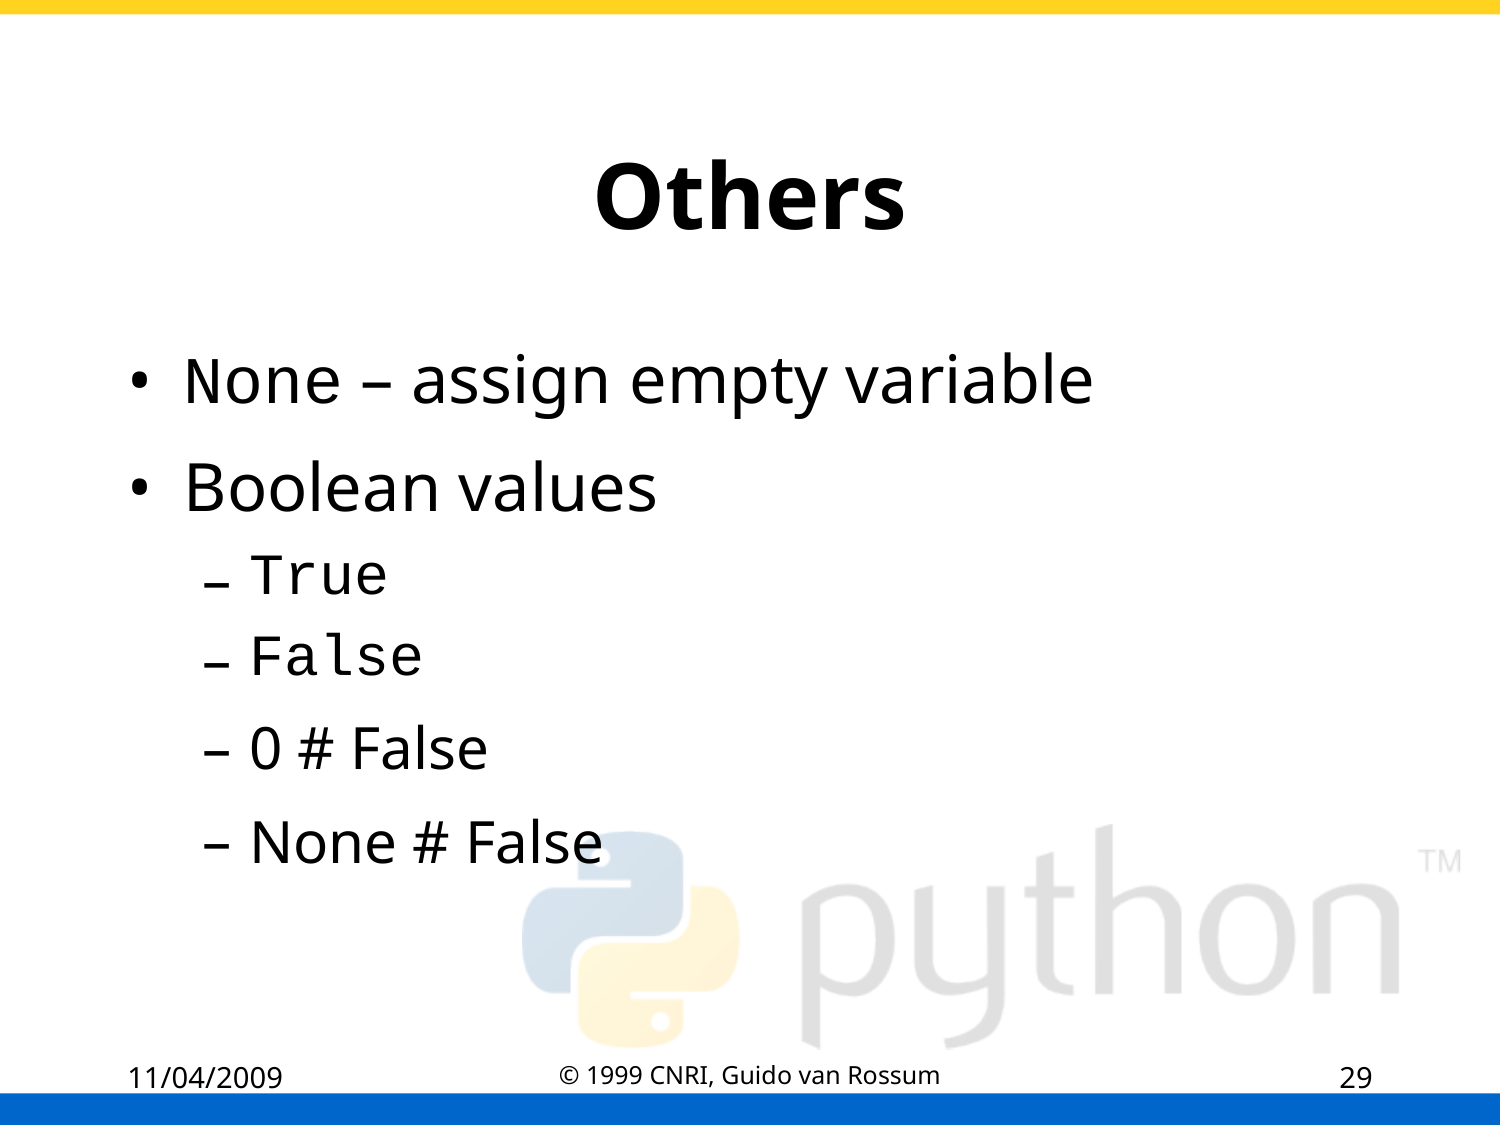

# Others
None – assign empty variable
Boolean values
True
False
0 # False
None # False
11/04/2009
© 1999 CNRI, Guido van Rossum
29